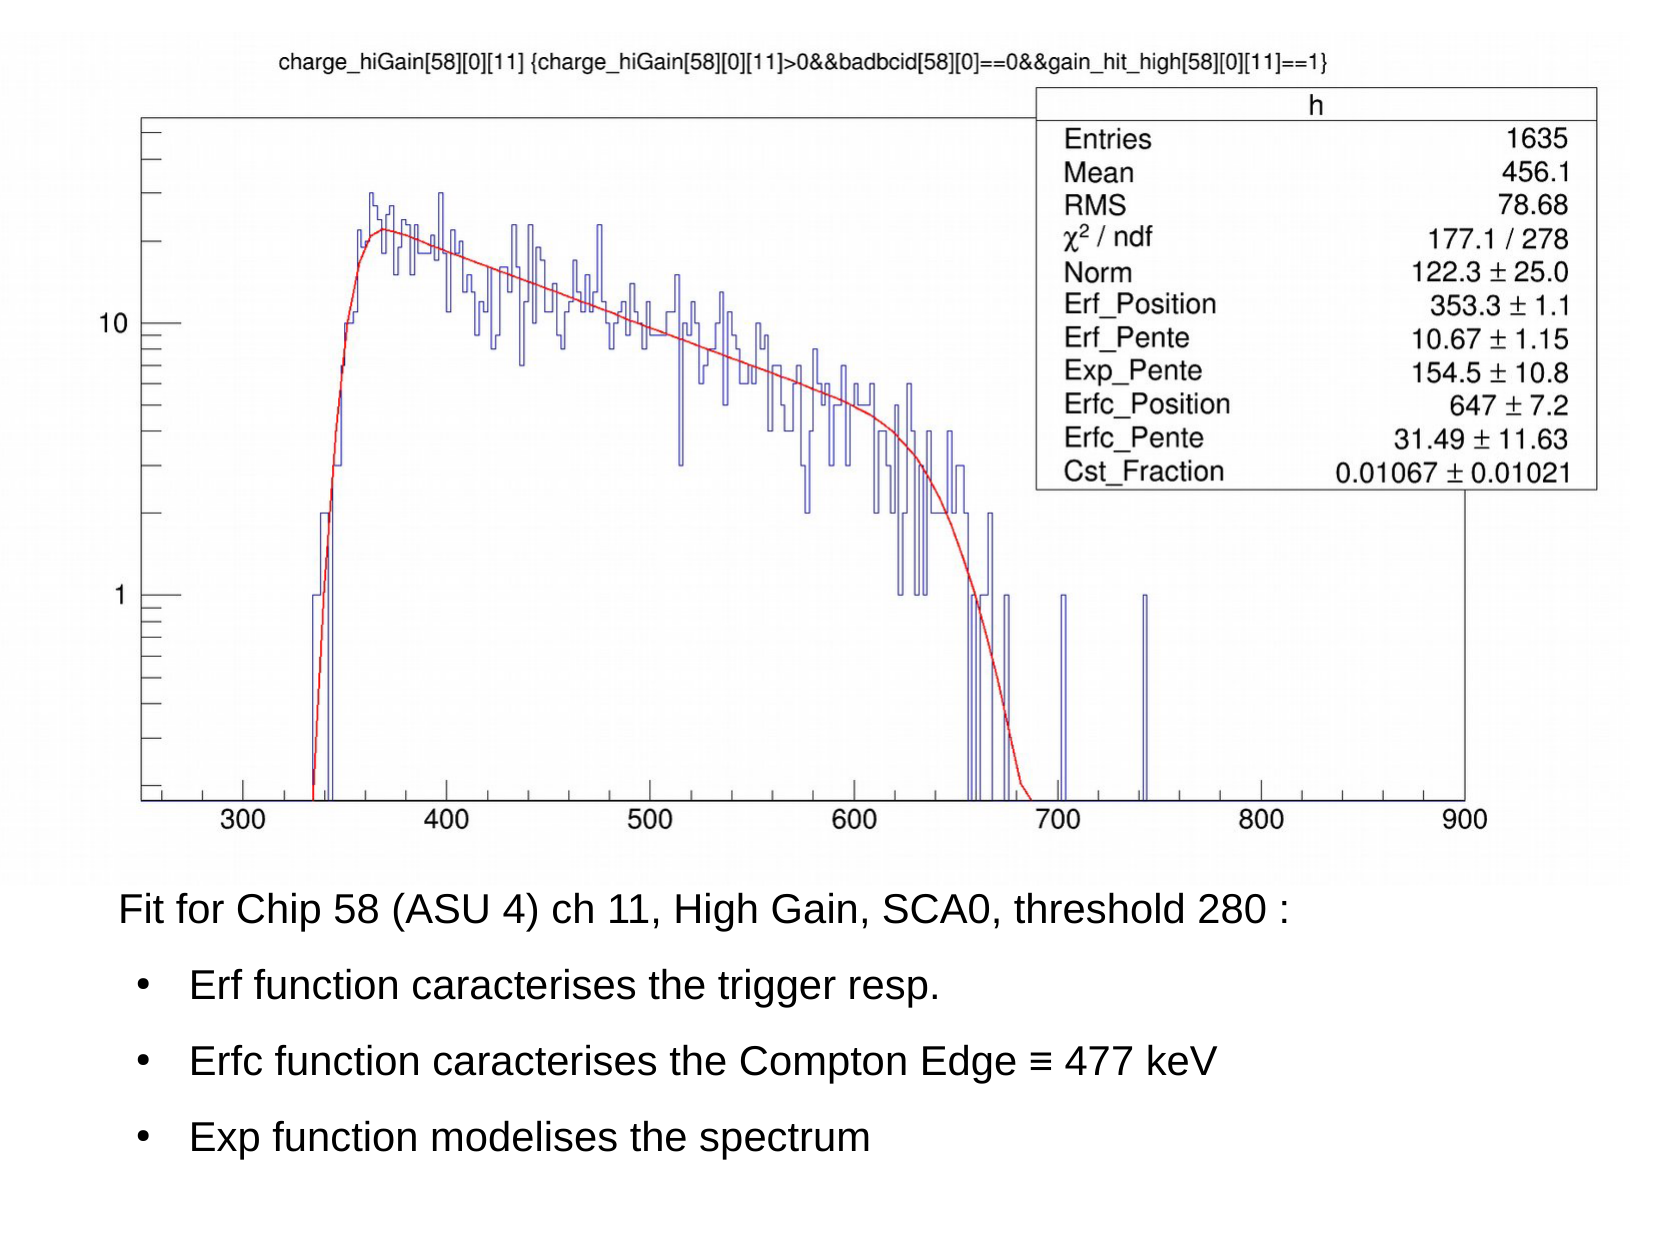

# Fit for Chip 58 (ASU 4) ch 11, High Gain, SCA0, threshold 280 :
Erf function caracterises the trigger resp.
Erfc function caracterises the Compton Edge ≡ 477 keV
Exp function modelises the spectrum